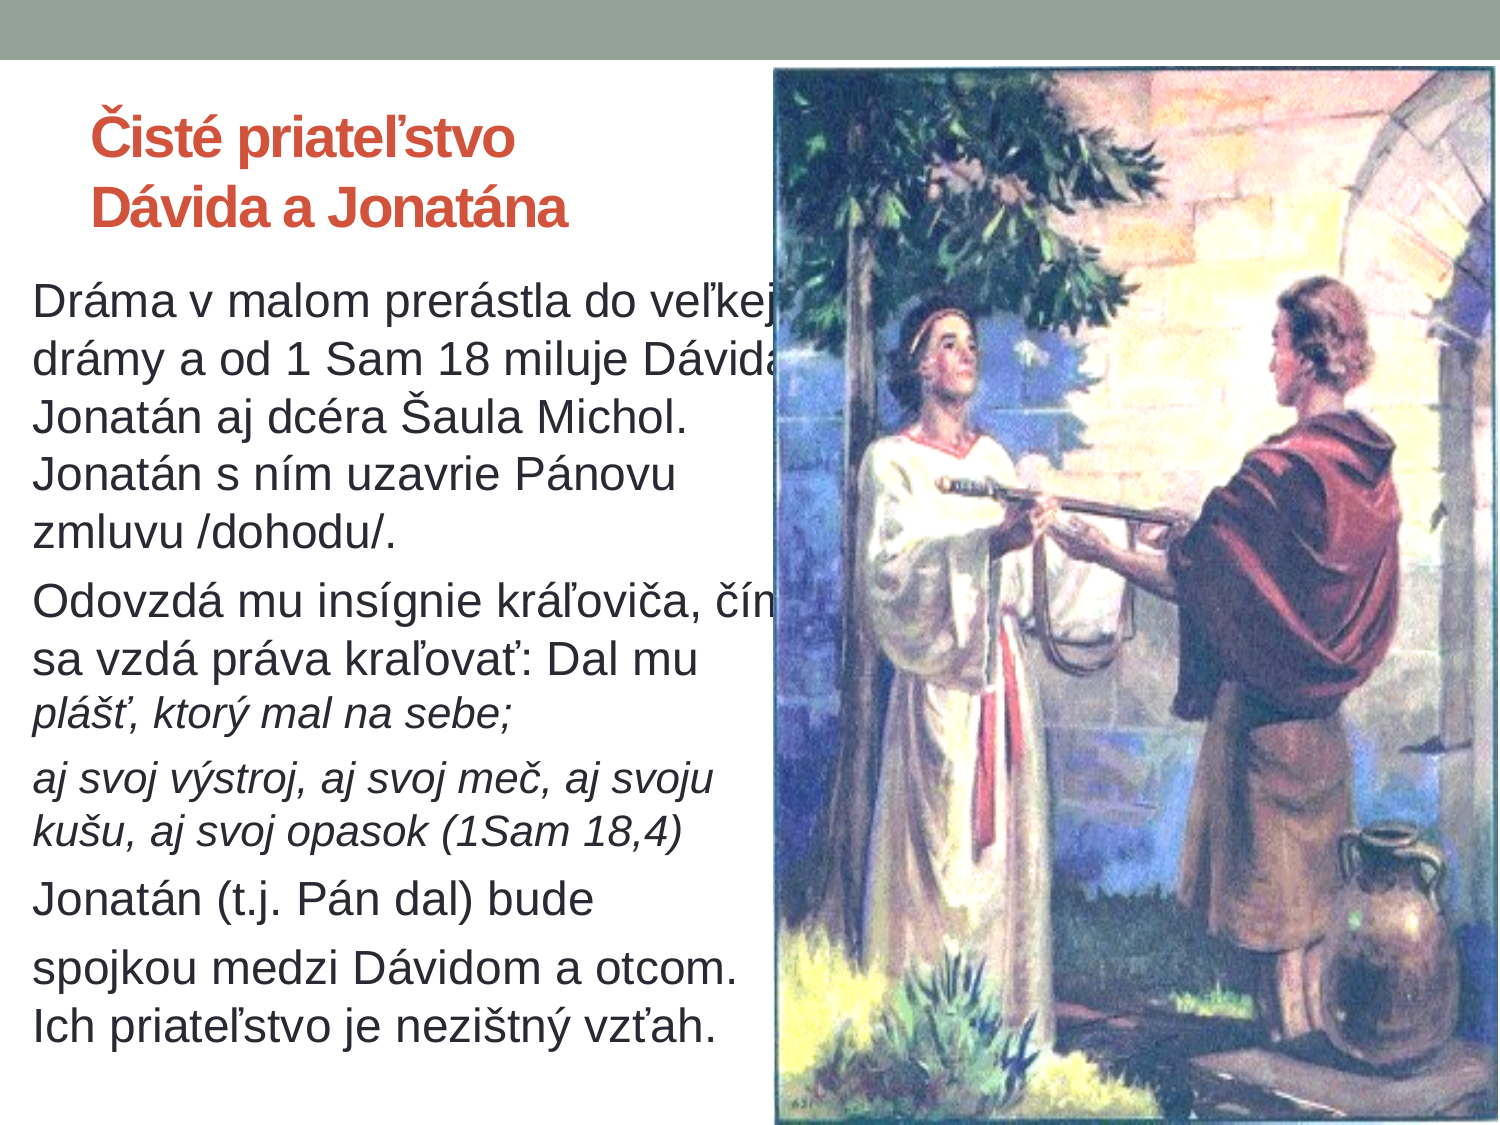

# Čisté priateľstvo Dávida a Jonatána
Dráma v malom prerástla do veľkej drámy a od 1 Sam 18 miluje Dávida Jonatán aj dcéra Šaula Michol. Jonatán s ním uzavrie Pánovu zmluvu /dohodu/.
Odovzdá mu insígnie kráľoviča, čím sa vzdá práva kraľovať: Dal mu plášť, ktorý mal na sebe;
aj svoj výstroj, aj svoj meč, aj svoju kušu, aj svoj opasok (1Sam 18,4)
Jonatán (t.j. Pán dal) bude
spojkou medzi Dávidom a otcom. Ich priateľstvo je nezištný vzťah.